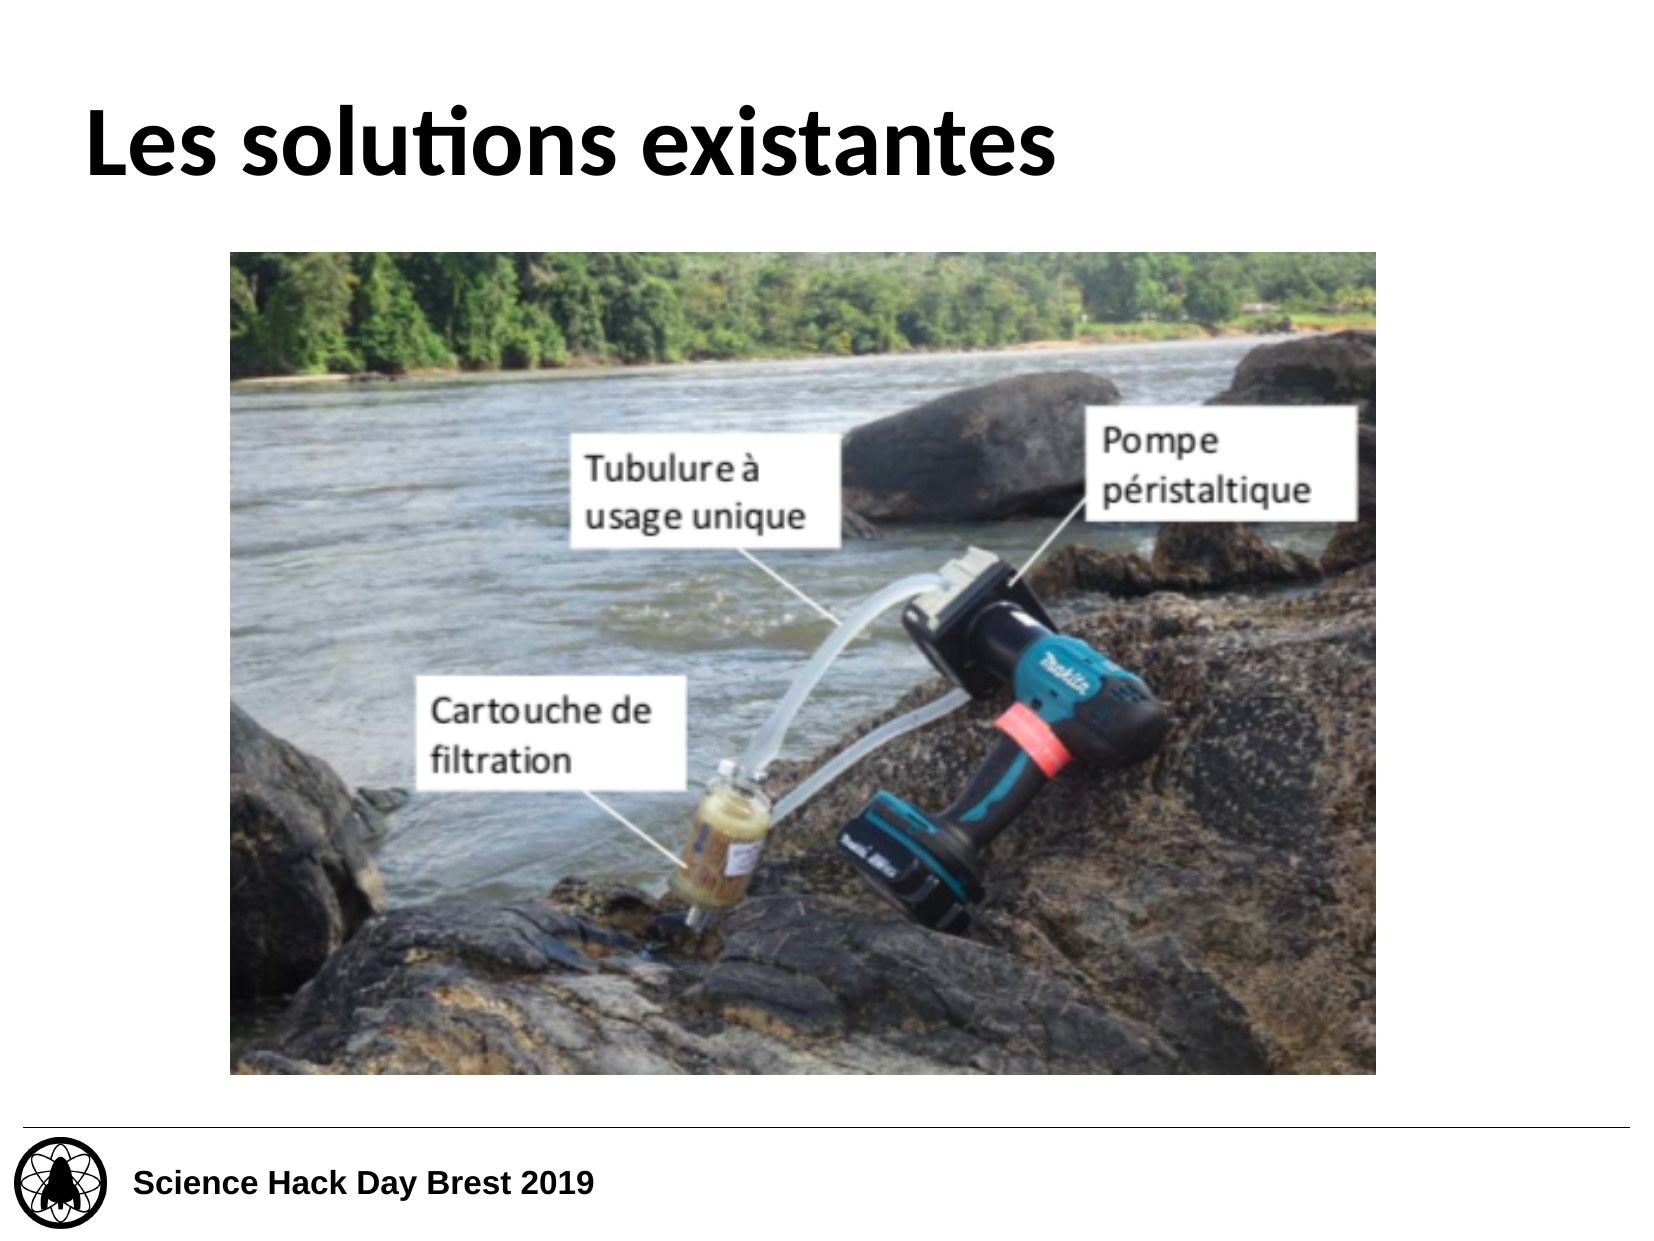

# Les solutions existantes
Science Hack Day Brest 2019